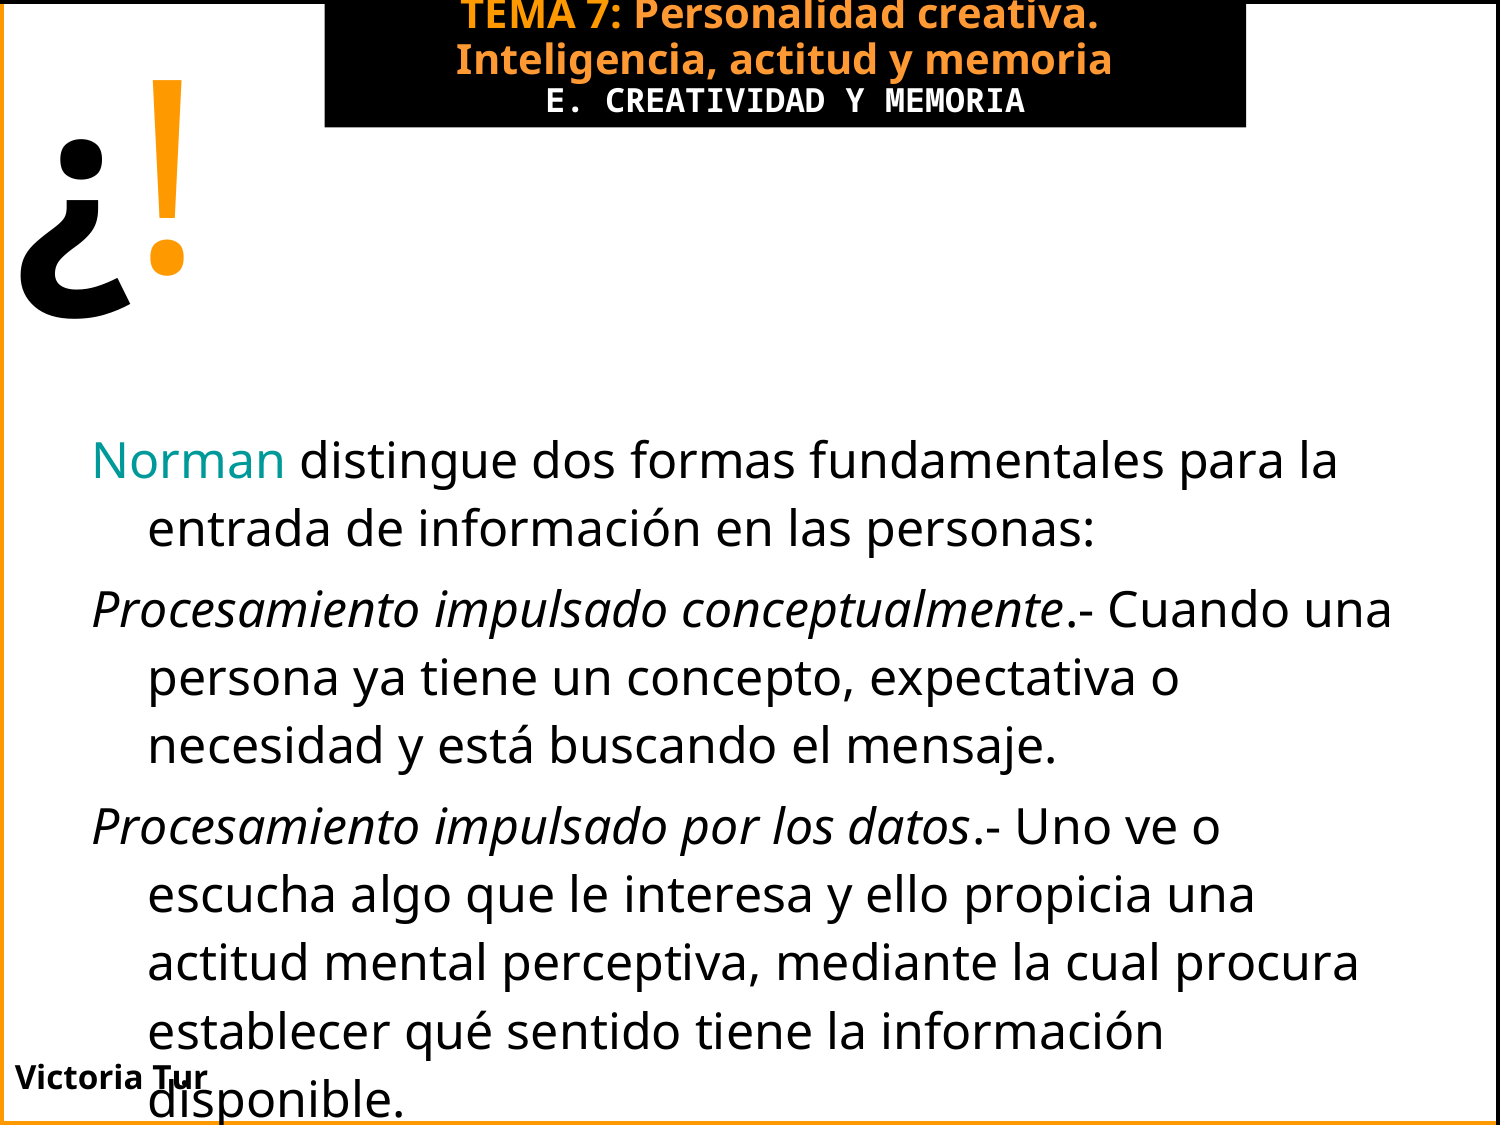

#
Norman distingue dos formas fundamentales para la entrada de información en las personas:
Procesamiento impulsado conceptualmente.- Cuando una persona ya tiene un concepto, expectativa o necesidad y está buscando el mensaje.
Procesamiento impulsado por los datos.- Uno ve o escucha algo que le interesa y ello propicia una actitud mental perceptiva, mediante la cual procura establecer qué sentido tiene la información disponible.